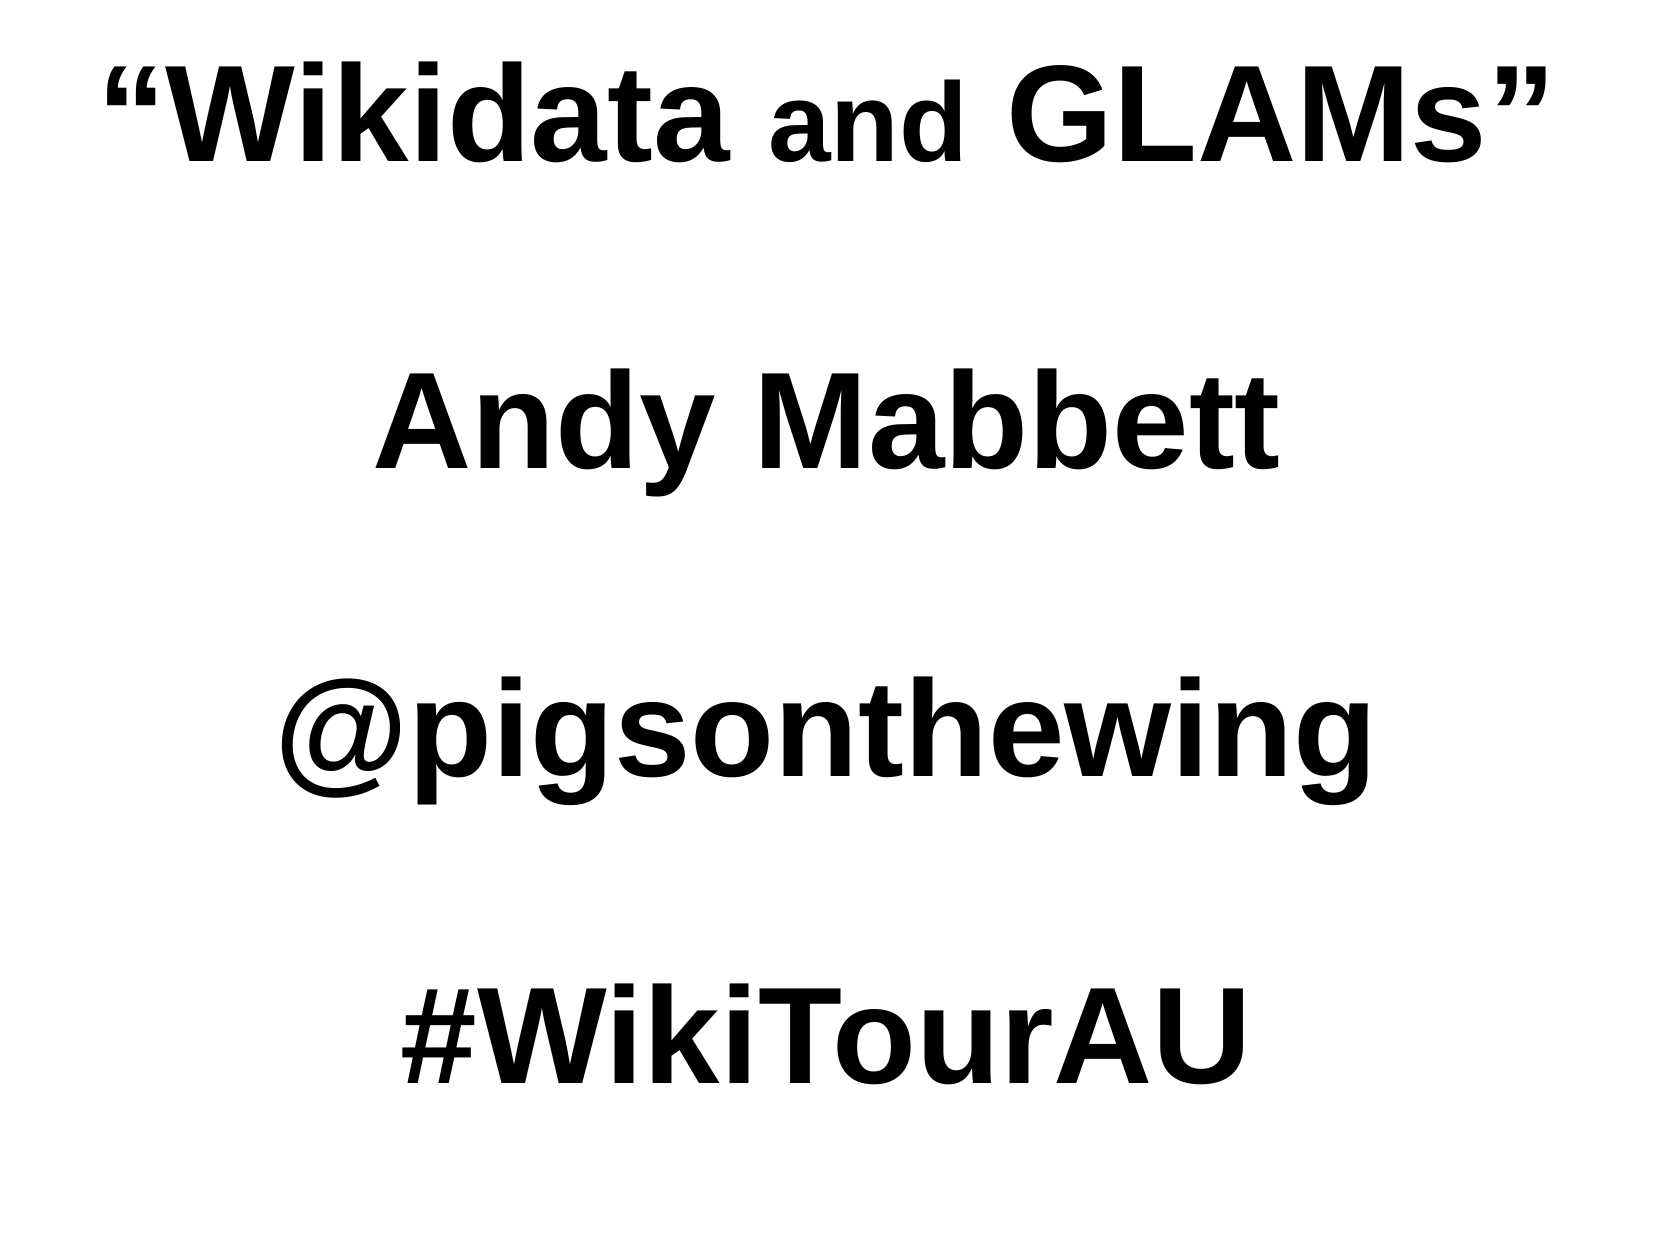

# “Wikidata and GLAMs”
Andy Mabbett
@pigsonthewing
#WikiTourAU